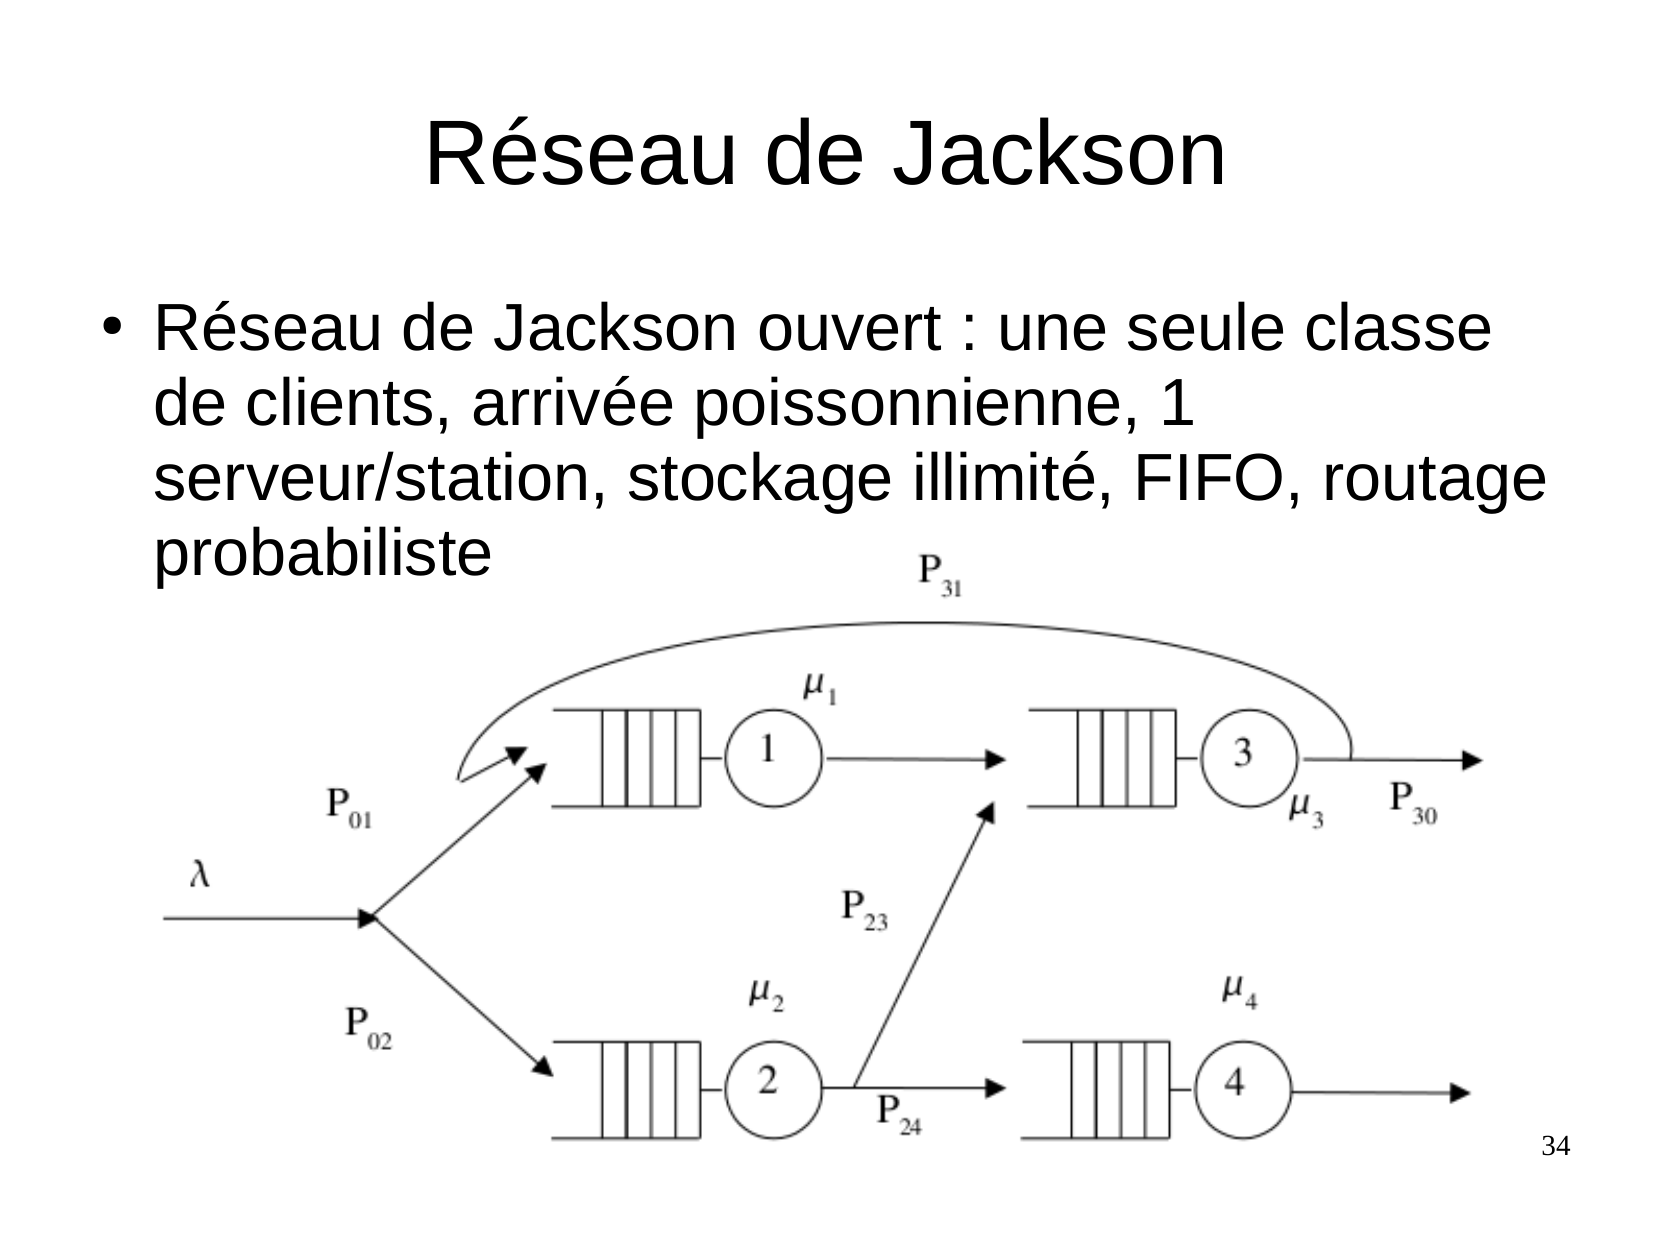

# Réseau de Jackson
Réseau de Jackson ouvert : une seule classe de clients, arrivée poissonnienne, 1 serveur/station, stockage illimité, FIFO, routage probabiliste
34